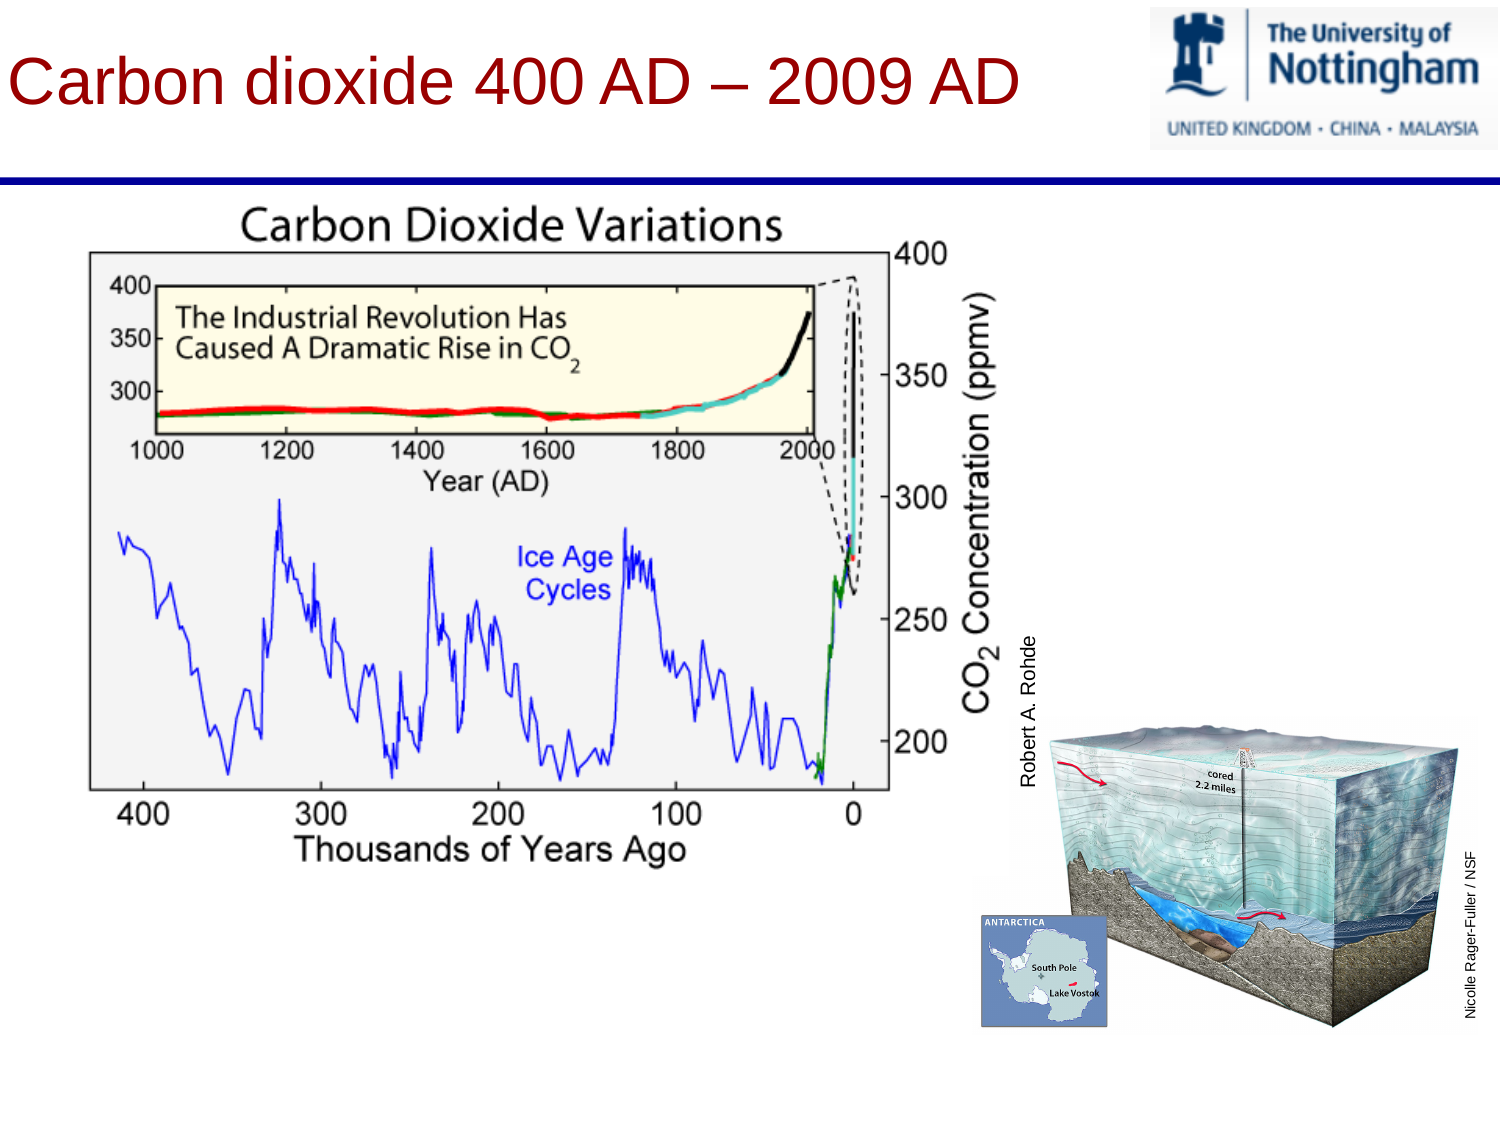

# Carbon dioxide 400 AD – 2009 AD
 Robert A. Rohde
Nicolle Rager-Fuller / NSF